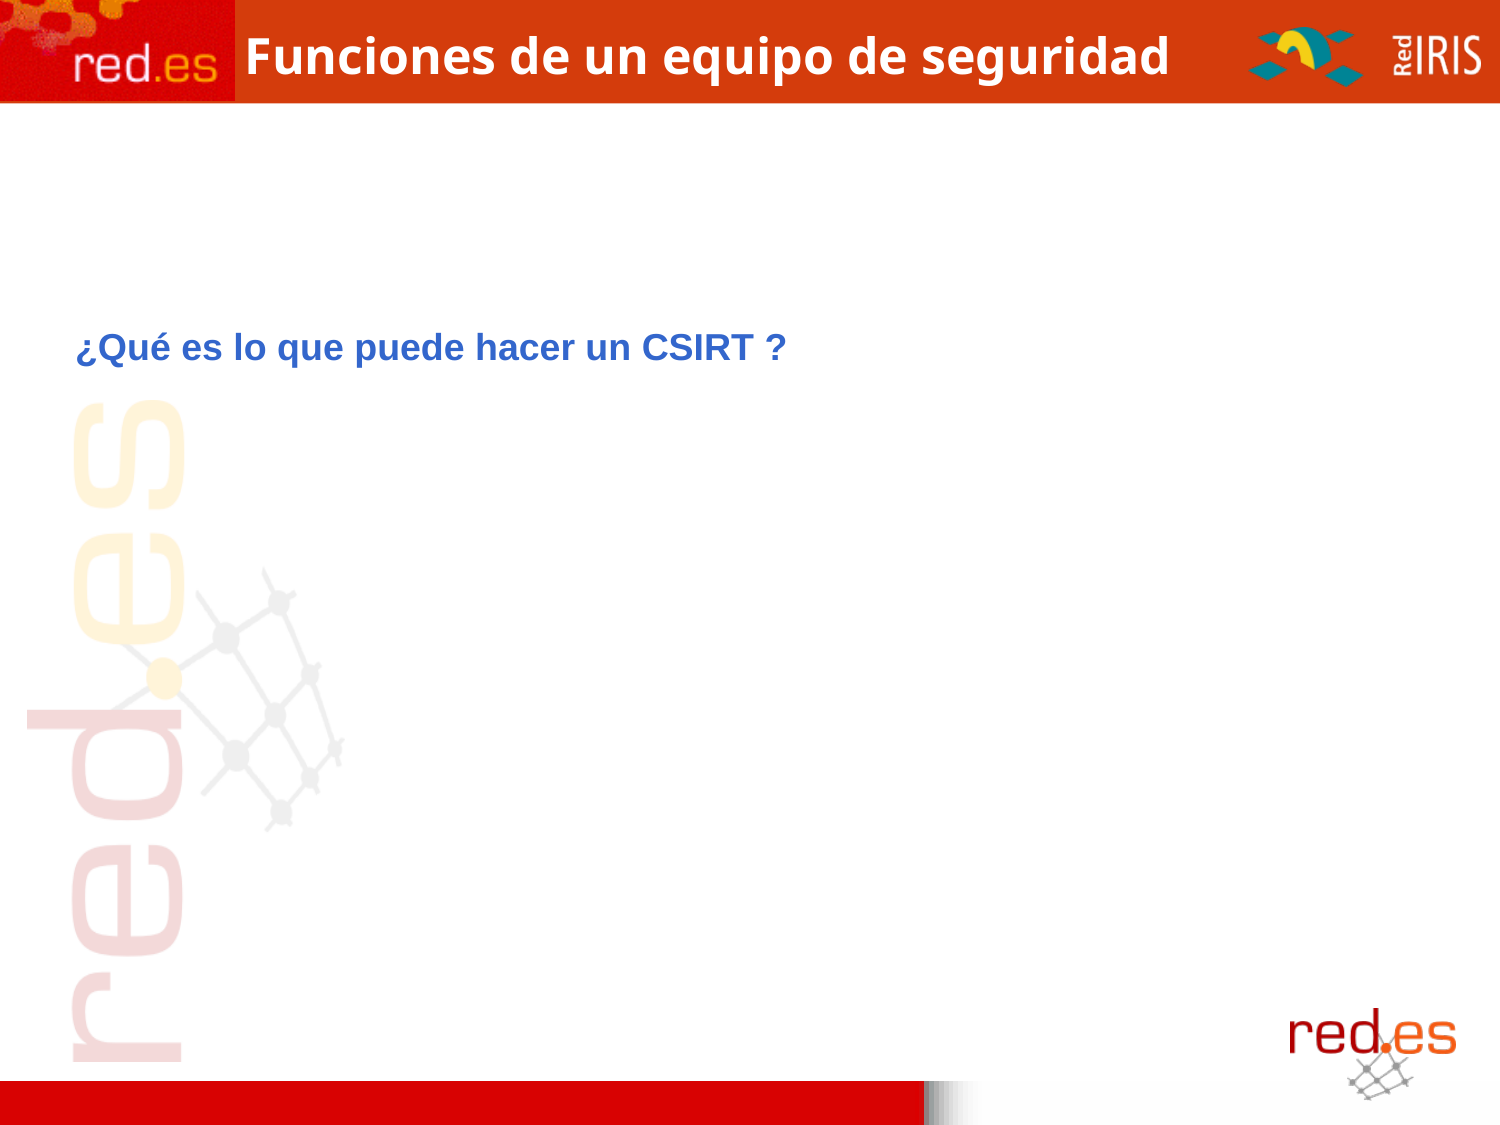

# Funciones de un equipo de seguridad
¿Qué es lo que puede hacer un CSIRT ?